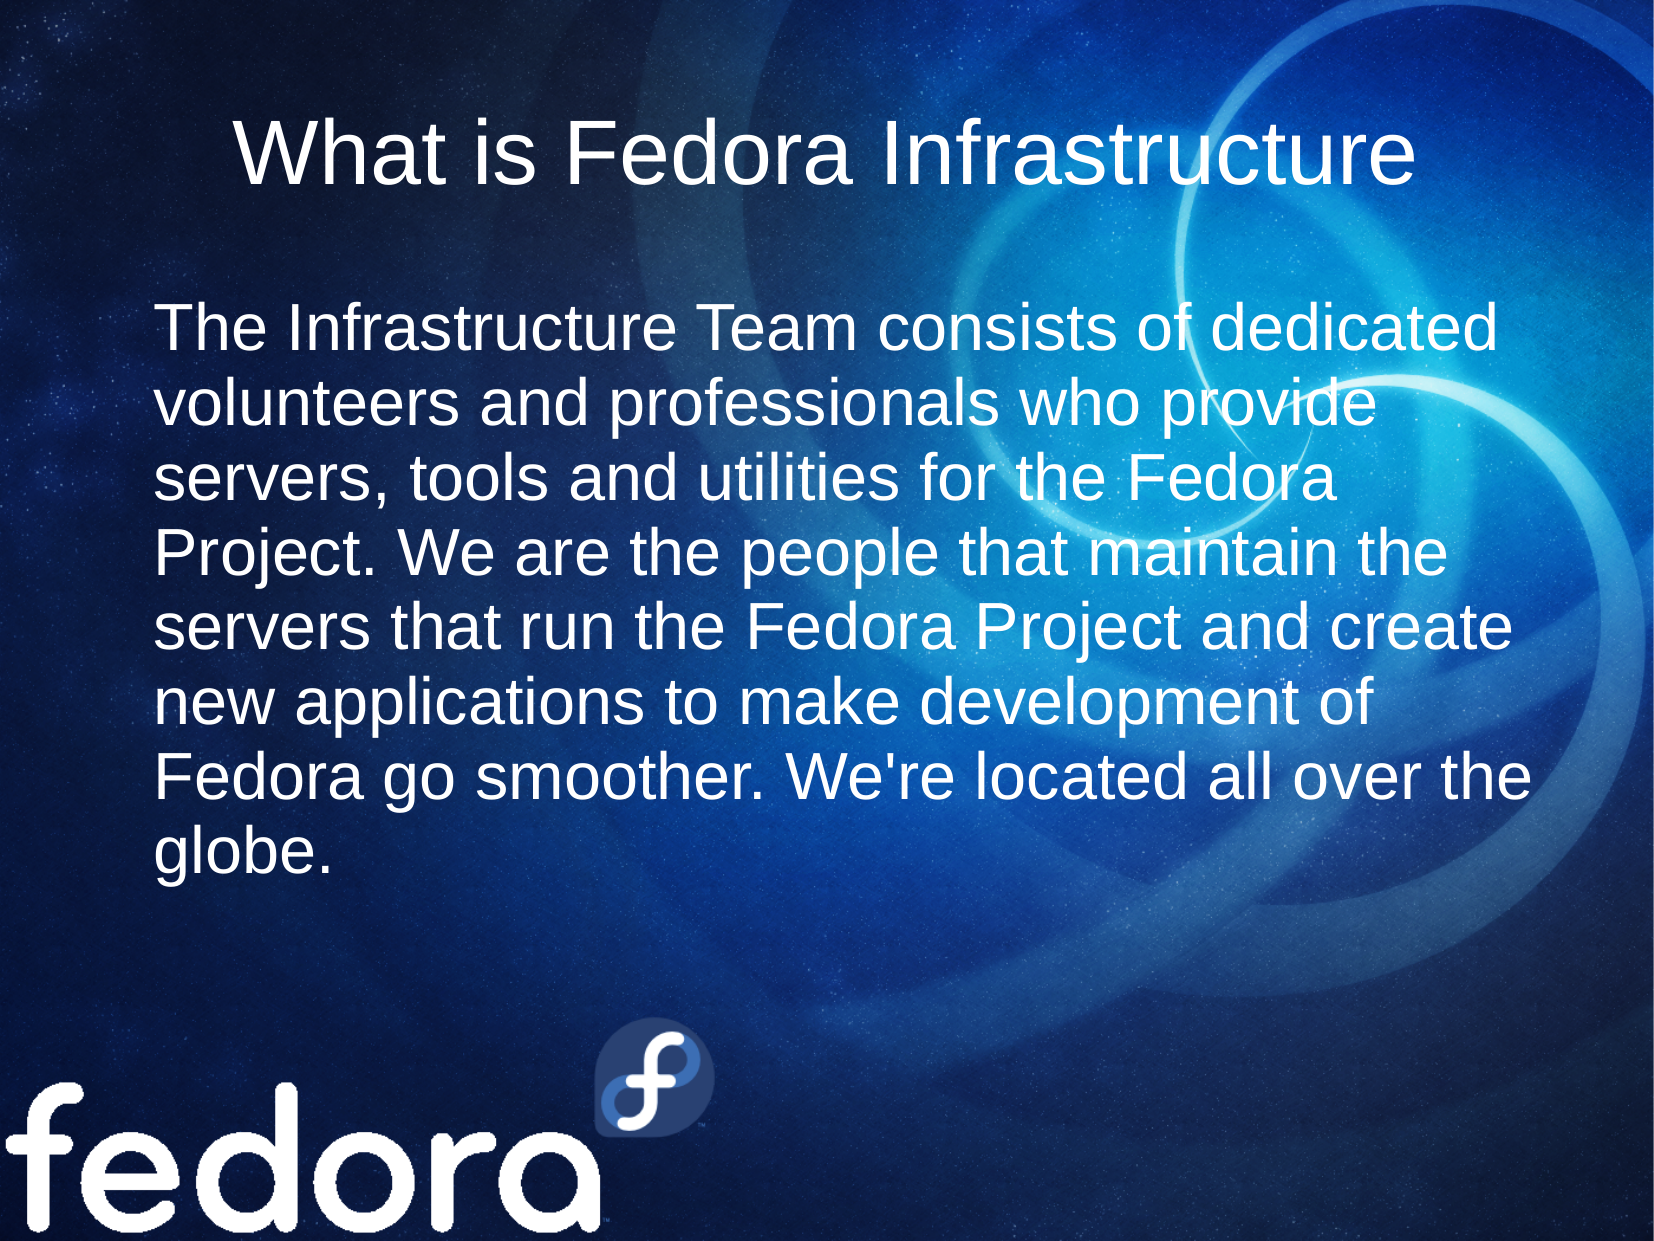

# What is Fedora Infrastructure
The Infrastructure Team consists of dedicated volunteers and professionals who provide servers, tools and utilities for the Fedora Project. We are the people that maintain the servers that run the Fedora Project and create new applications to make development of Fedora go smoother. We're located all over the globe.